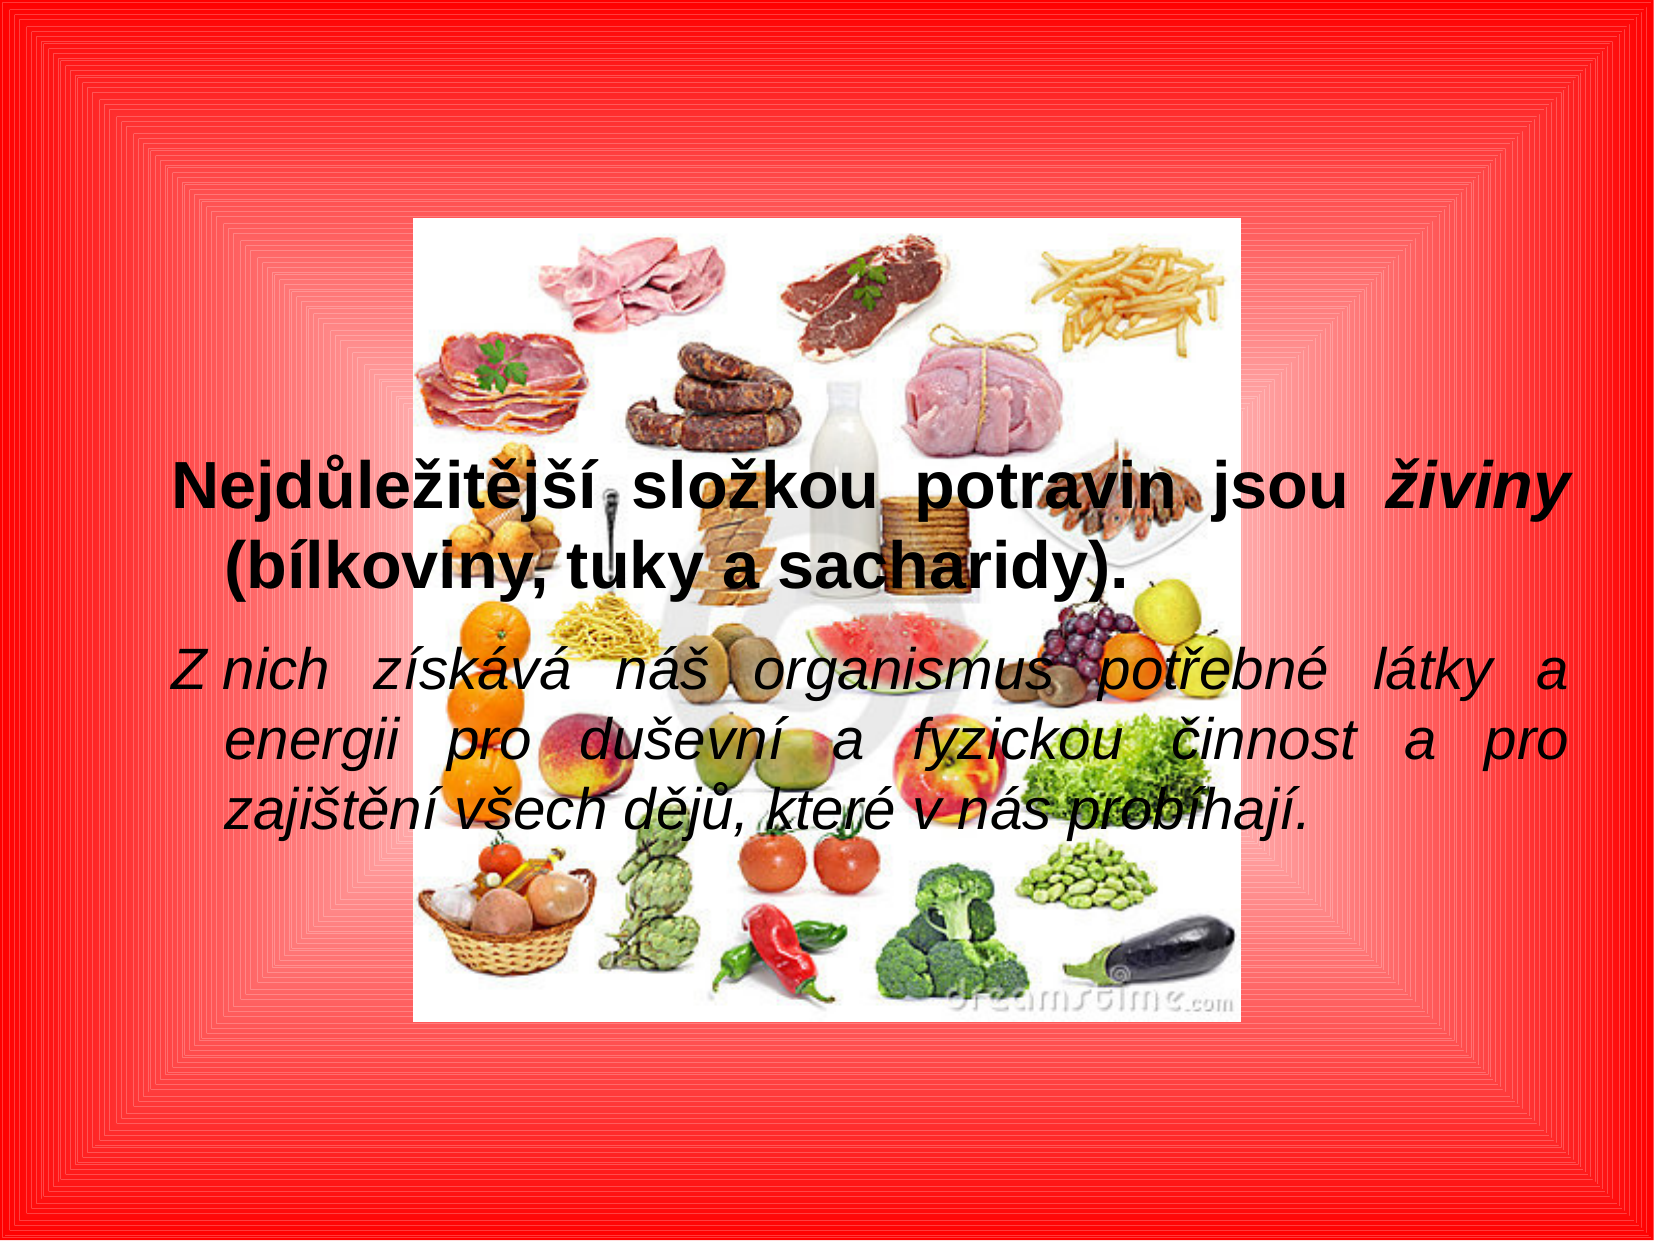

# Nejdůležitější složkou potravin jsou živiny (bílkoviny, tuky a sacharidy).
Z nich získává náš organismus potřebné látky a energii pro duševní a fyzickou činnost a pro zajištění všech dějů, které v nás probíhají.